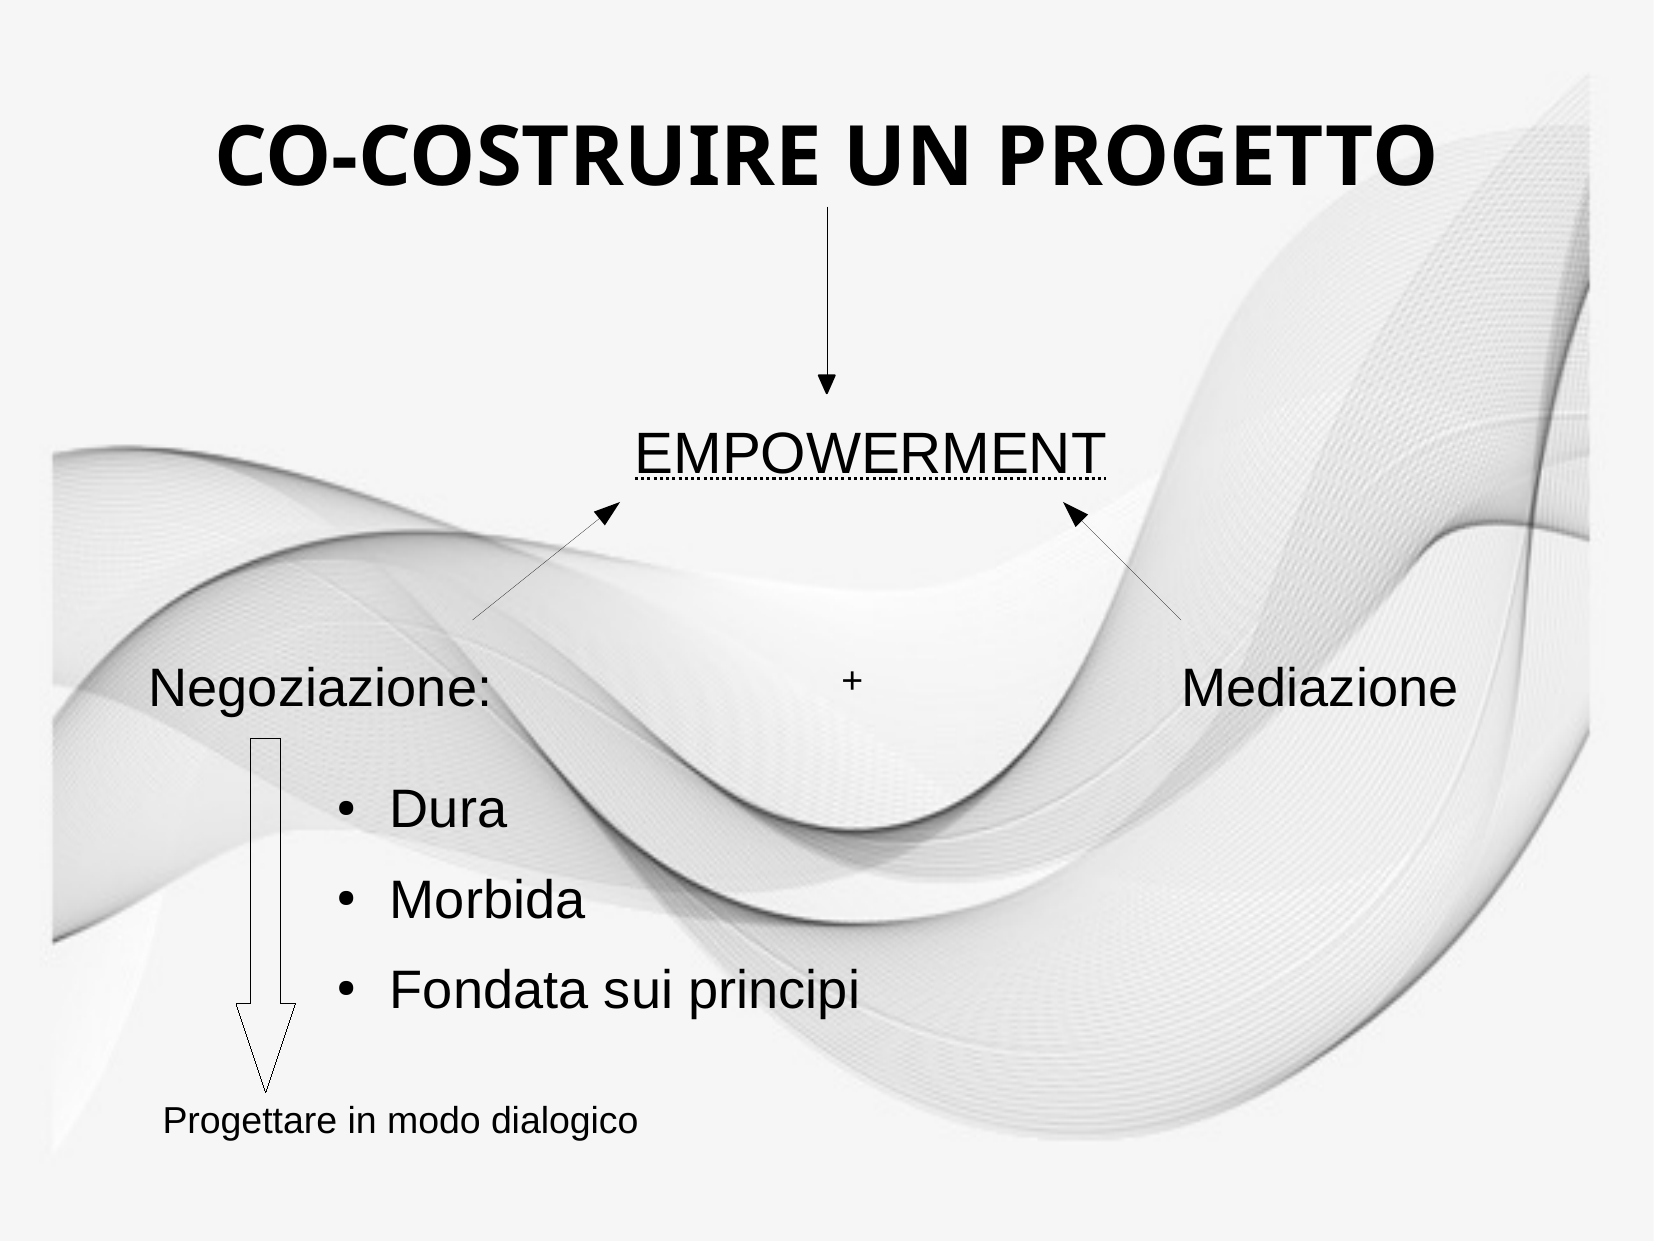

# CO-COSTRUIRE UN PROGETTO
EMPOWERMENT
 Negoziazione:
 Mediazione
+
Dura
Morbida
Fondata sui principi
Progettare in modo dialogico